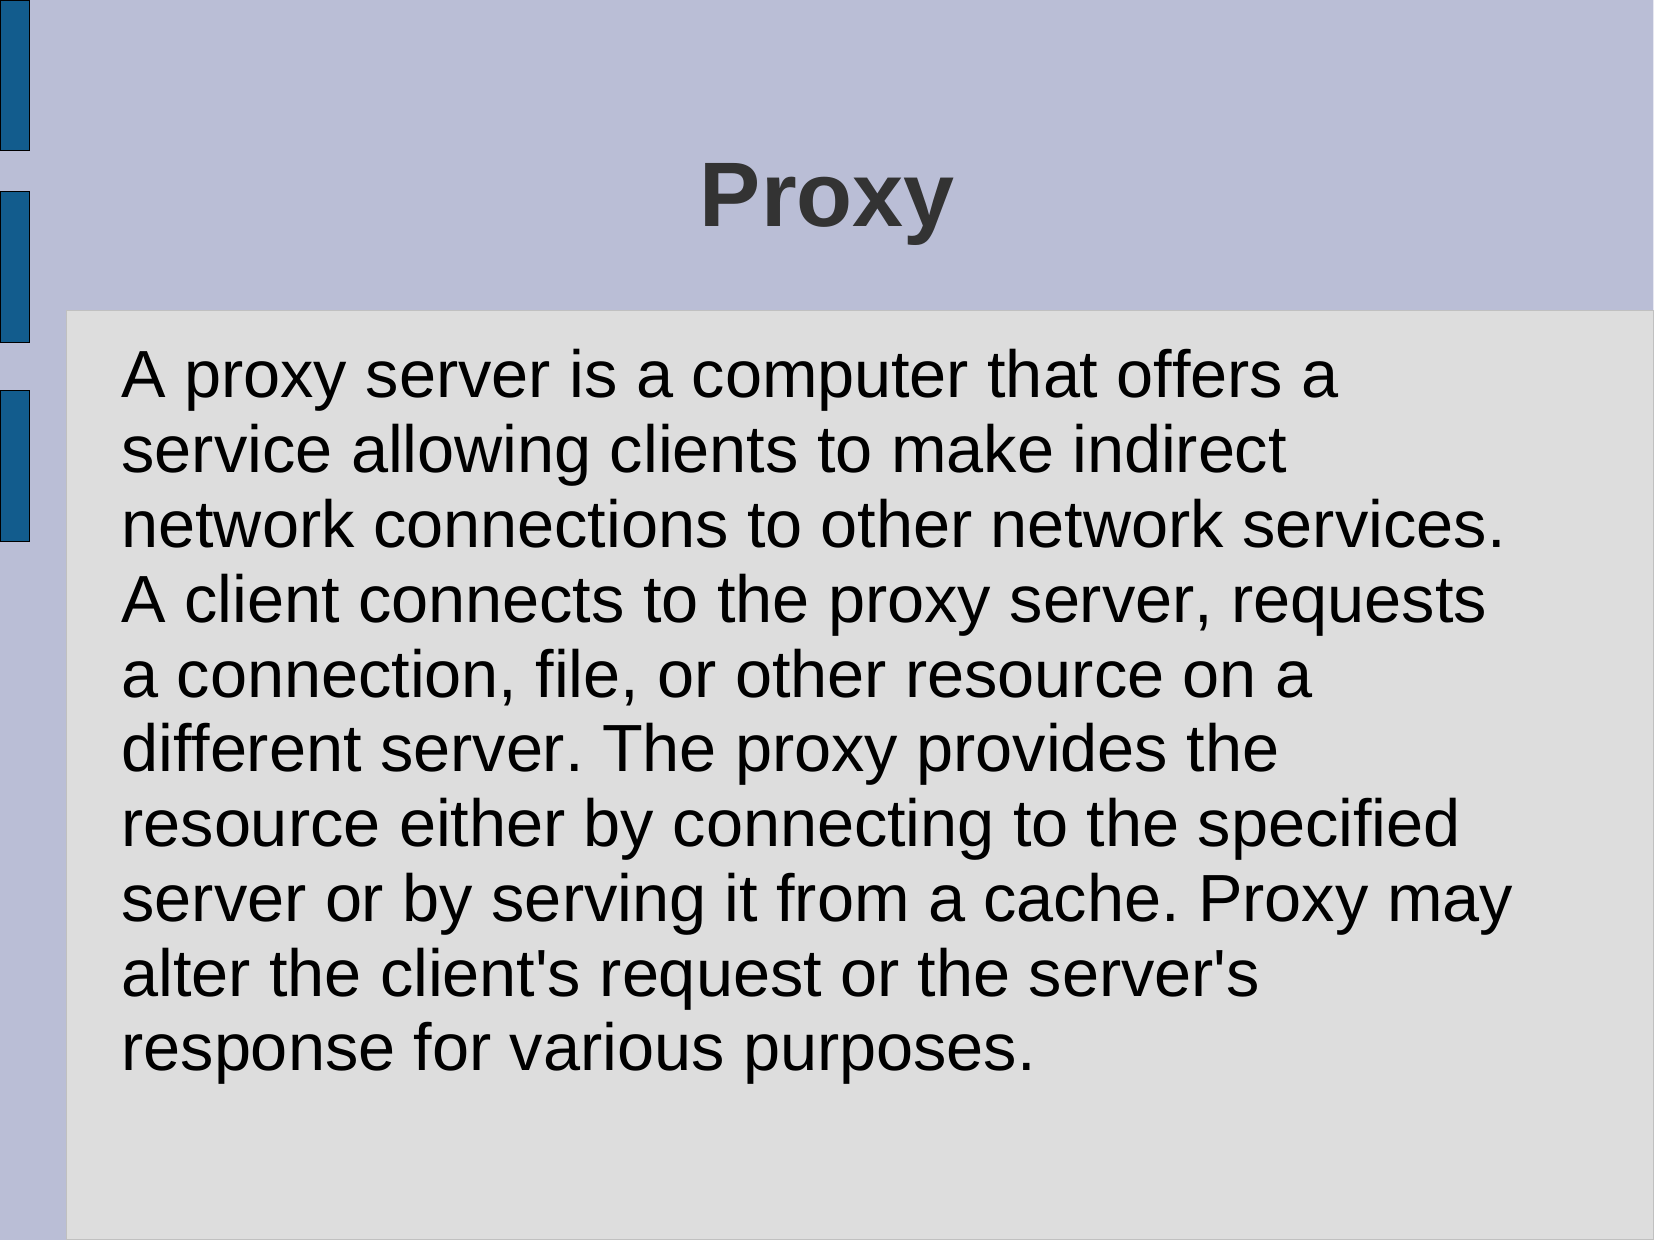

# Proxy
A proxy server is a computer that offers a service allowing clients to make indirect network connections to other network services. A client connects to the proxy server, requests a connection, file, or other resource on a different server. The proxy provides the resource either by connecting to the specified server or by serving it from a cache. Proxy may alter the client's request or the server's response for various purposes.